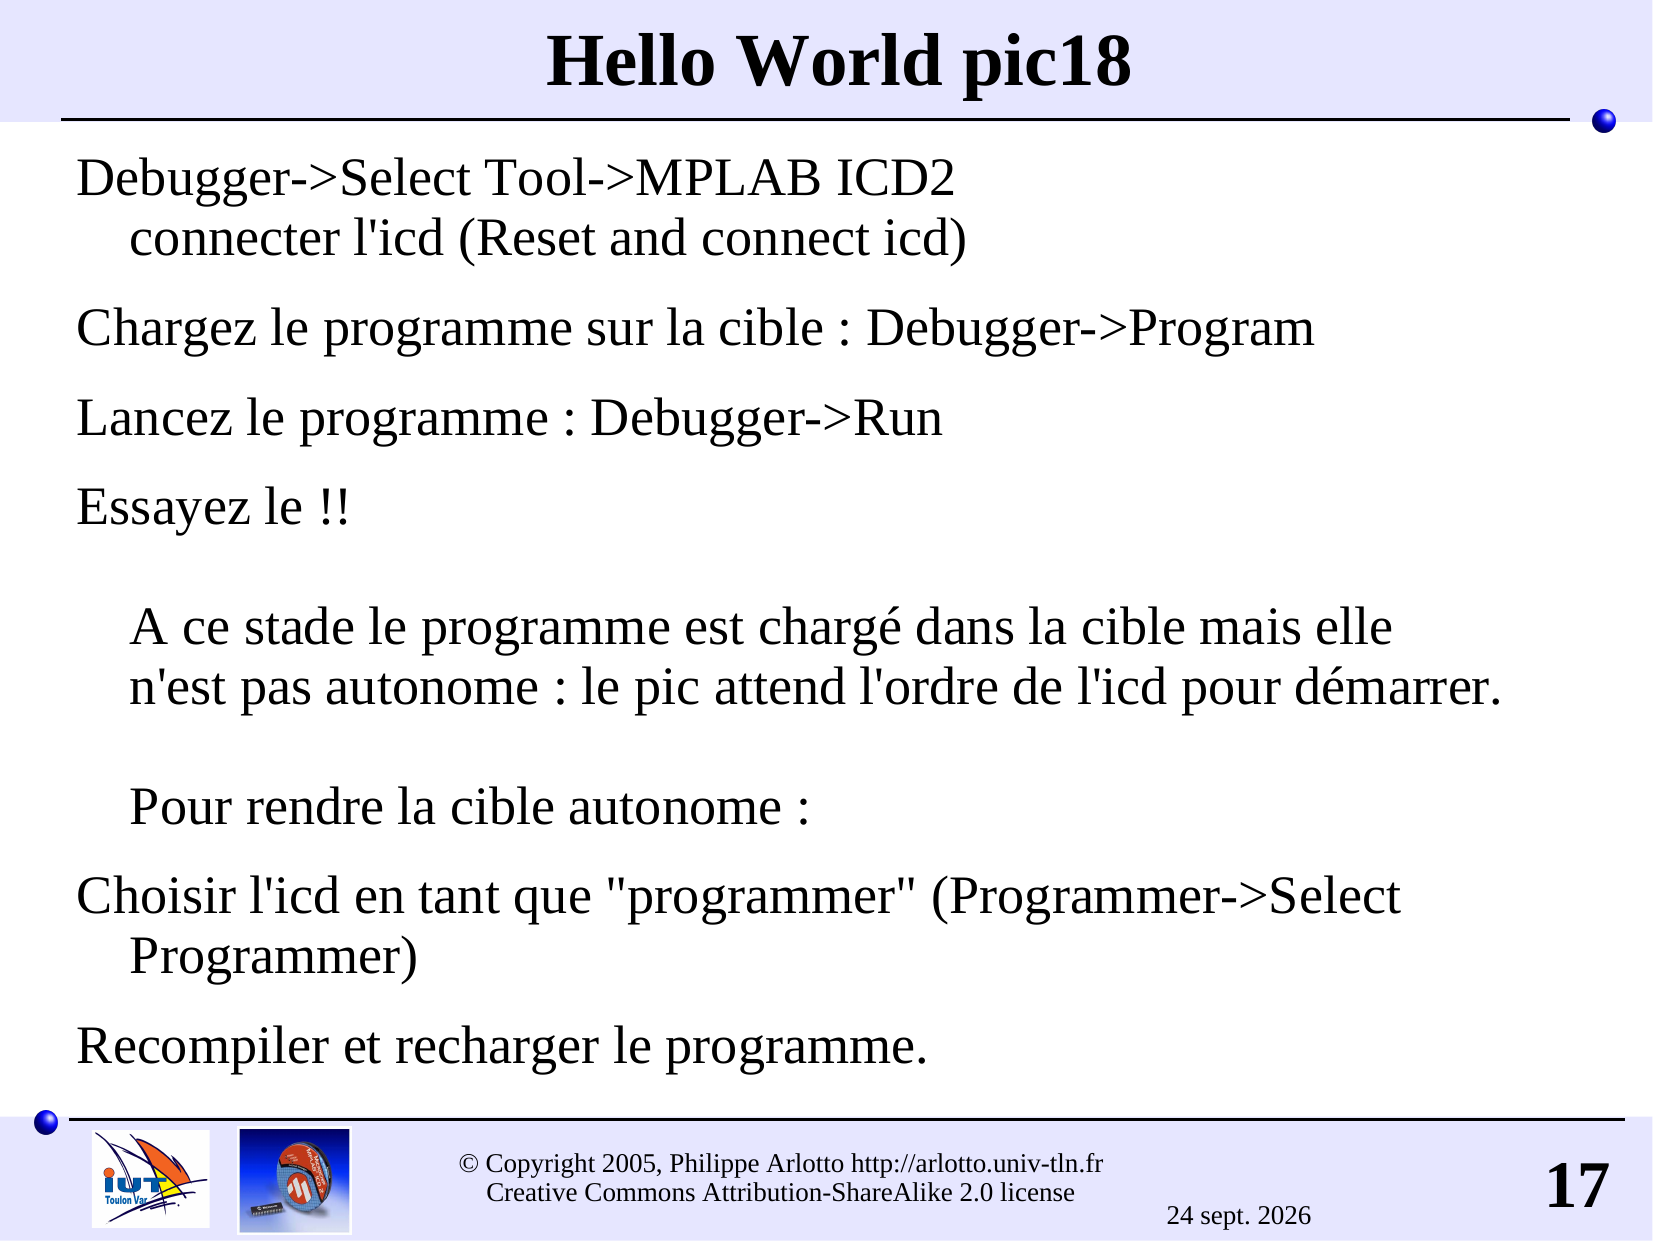

# Hello World pic18
Debugger->Select Tool->MPLAB ICD2
connecter l'icd (Reset and connect icd)
Chargez le programme sur la cible : Debugger->Program
Lancez le programme : Debugger->Run
Essayez le !!
A ce stade le programme est chargé dans la cible mais elle
n'est pas autonome : le pic attend l'ordre de l'icd pour démarrer.
Pour rendre la cible autonome :
Choisir l'icd en tant que "programmer" (Programmer->Select Programmer)
Recompiler et recharger le programme.